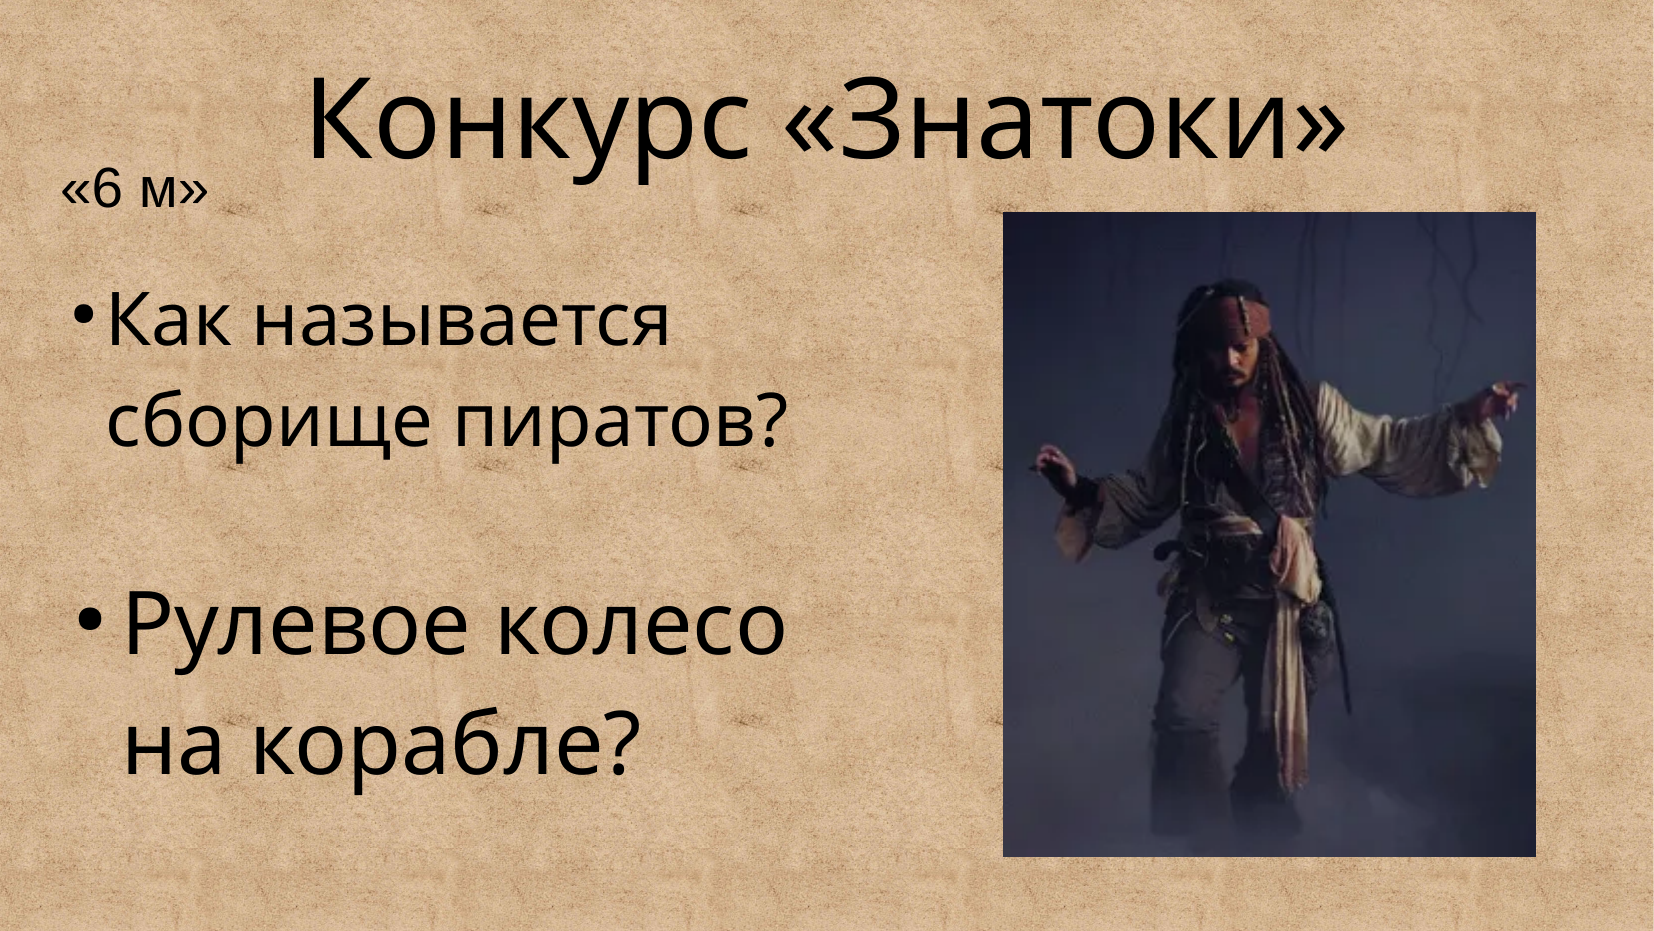

# Конкурс «Знатоки»
«6 м»
Как называется сборище пиратов?
Рулевое колесо на корабле?